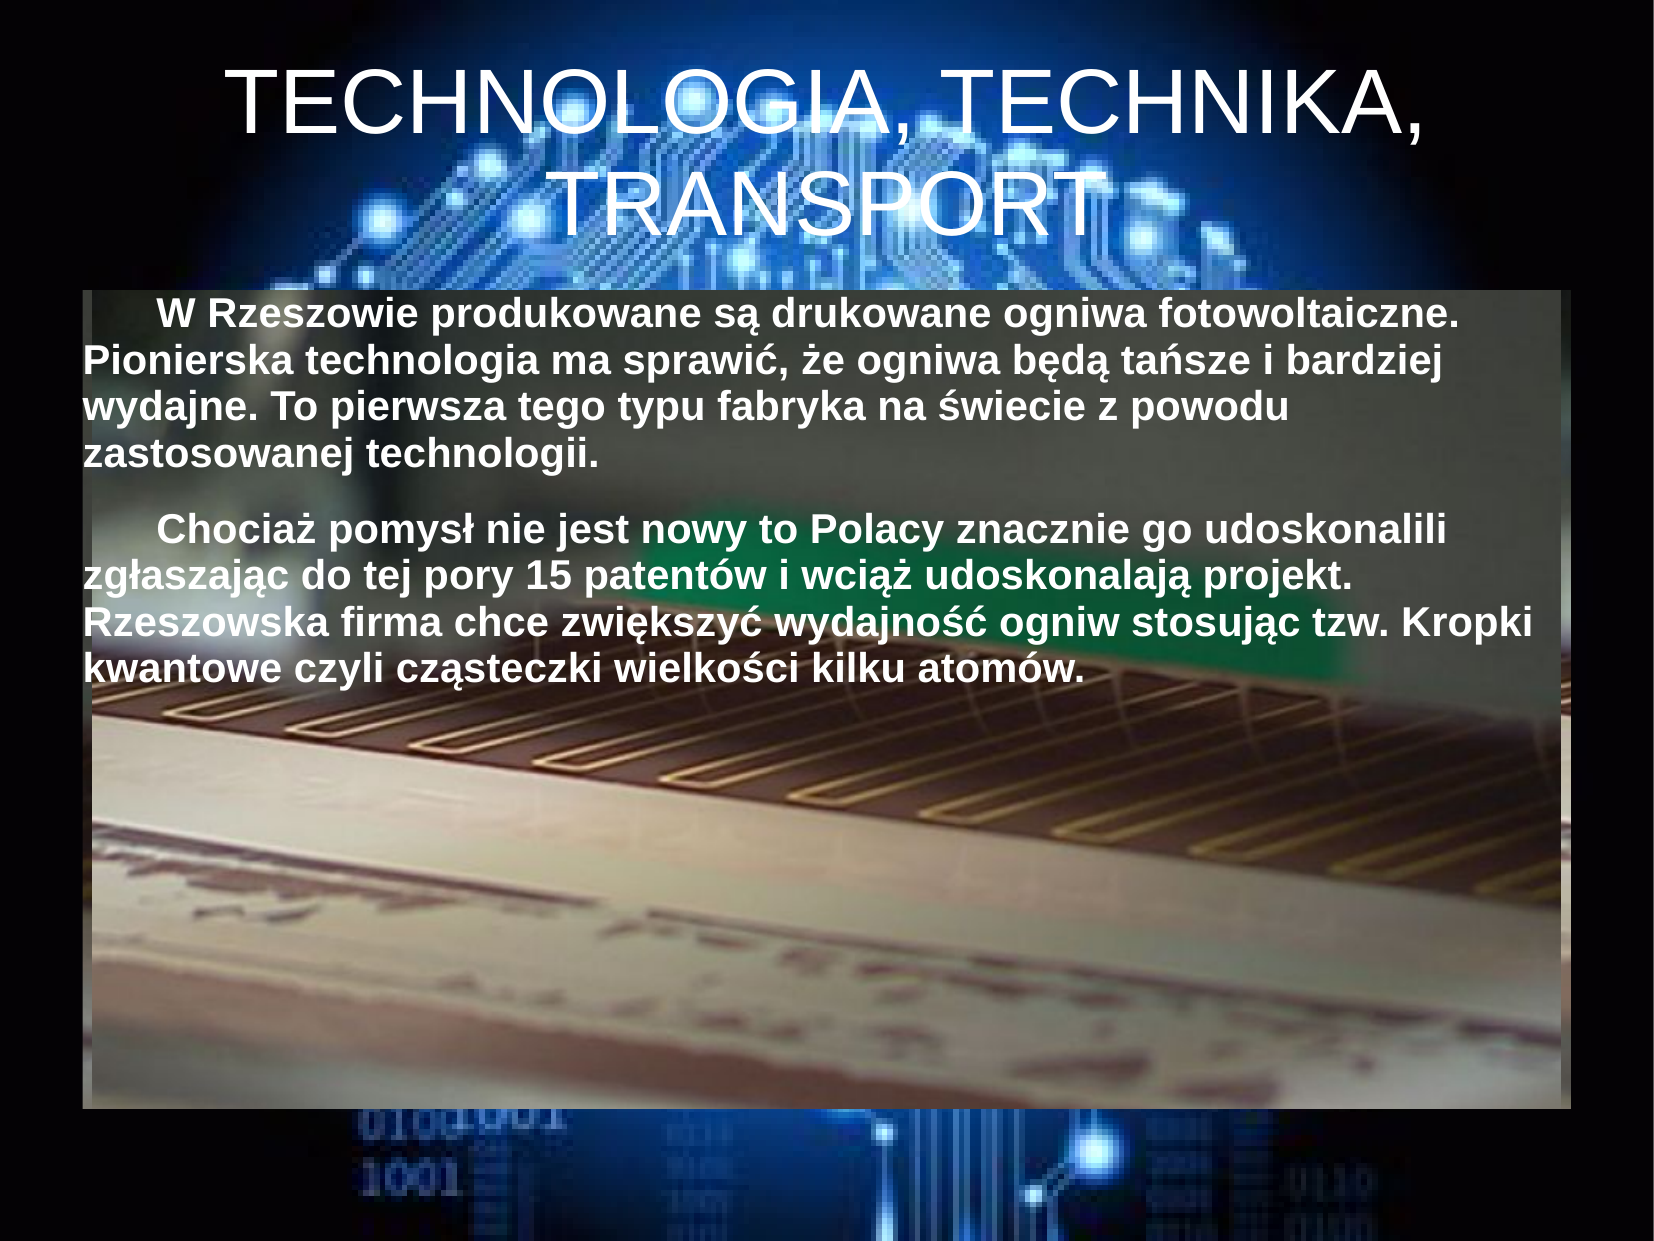

# TECHNOLOGIA, TECHNIKA, TRANSPORT
 	W Rzeszowie produkowane są drukowane ogniwa fotowoltaiczne. Pionierska technologia ma sprawić, że ogniwa będą tańsze i bardziej wydajne. To pierwsza tego typu fabryka na świecie z powodu zastosowanej technologii.
 	Chociaż pomysł nie jest nowy to Polacy znacznie go udoskonalili zgłaszając do tej pory 15 patentów i wciąż udoskonalają projekt. Rzeszowska firma chce zwiększyć wydajność ogniw stosując tzw. Kropki kwantowe czyli cząsteczki wielkości kilku atomów.